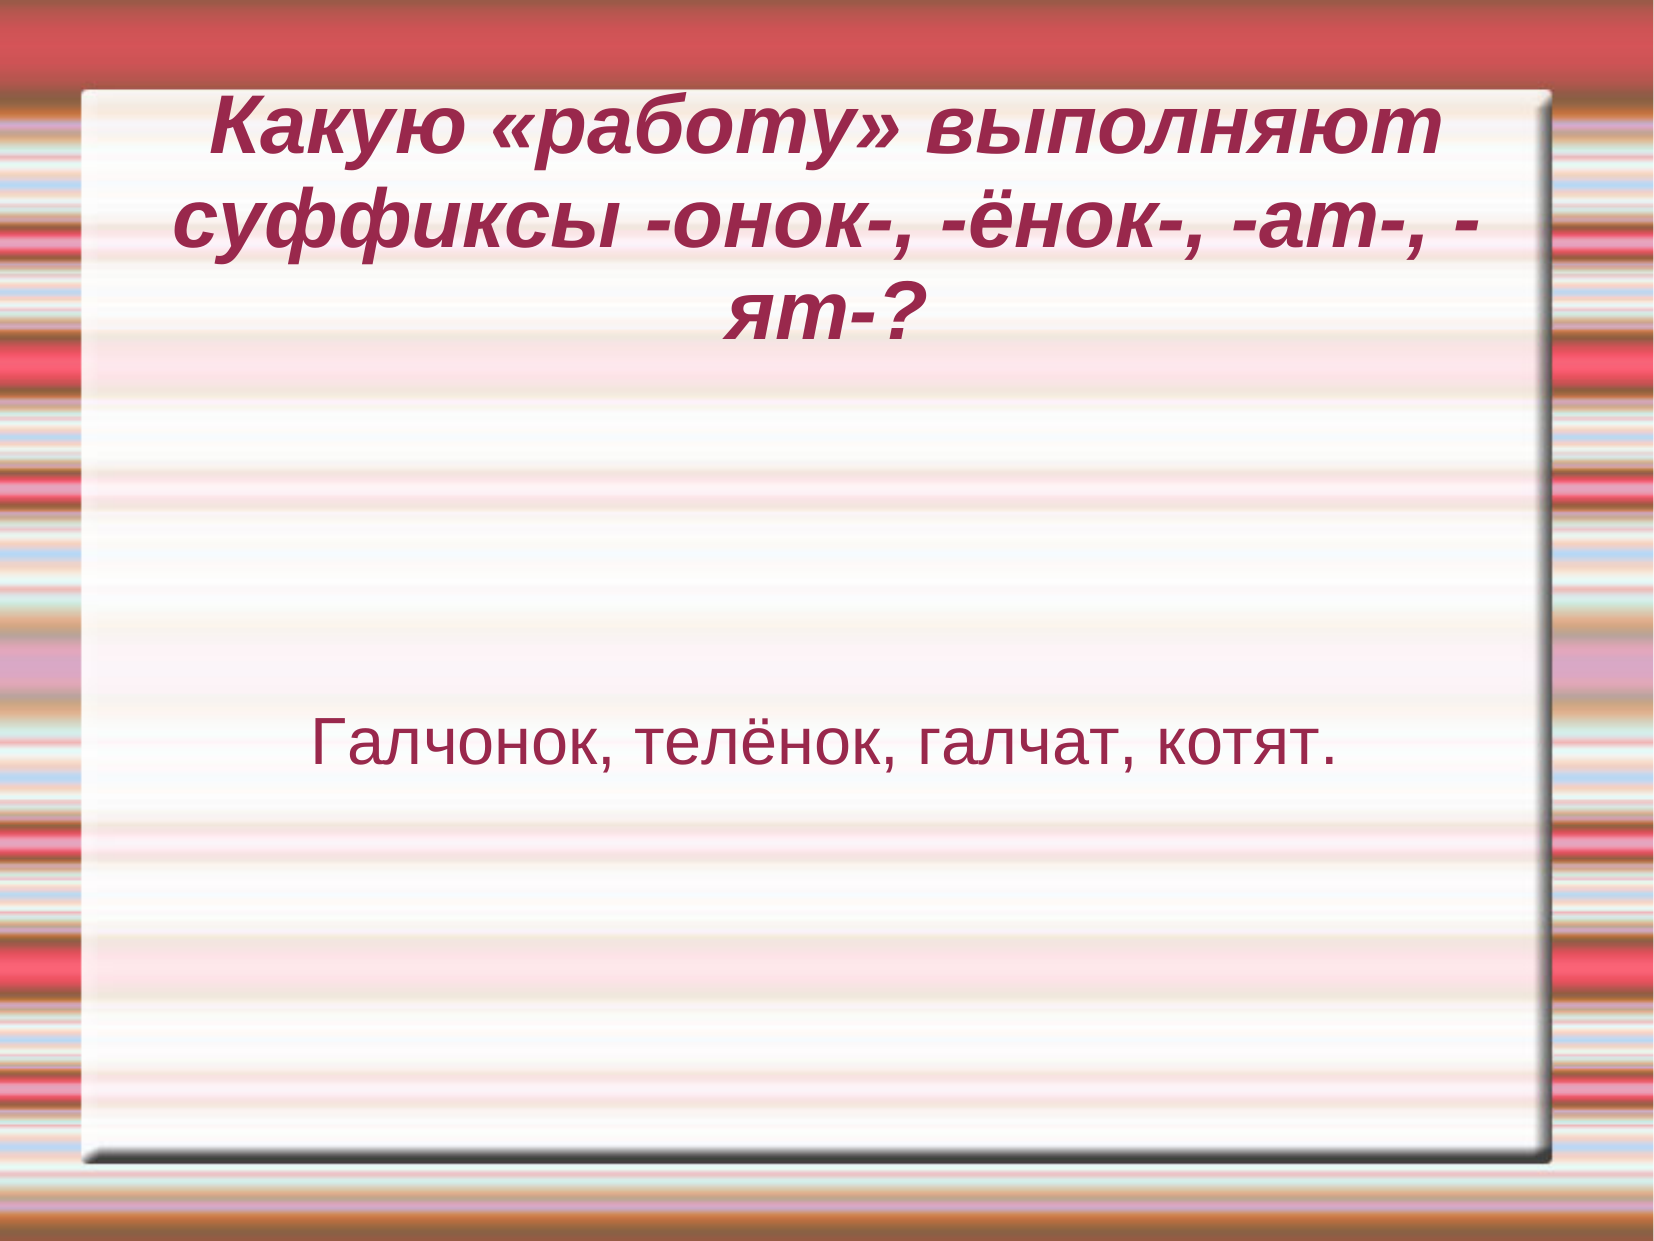

# Какую «работу» выполняют суффиксы -онок-, -ёнок-, -ат-, -ят-?
Галчонок, телёнок, галчат, котят.